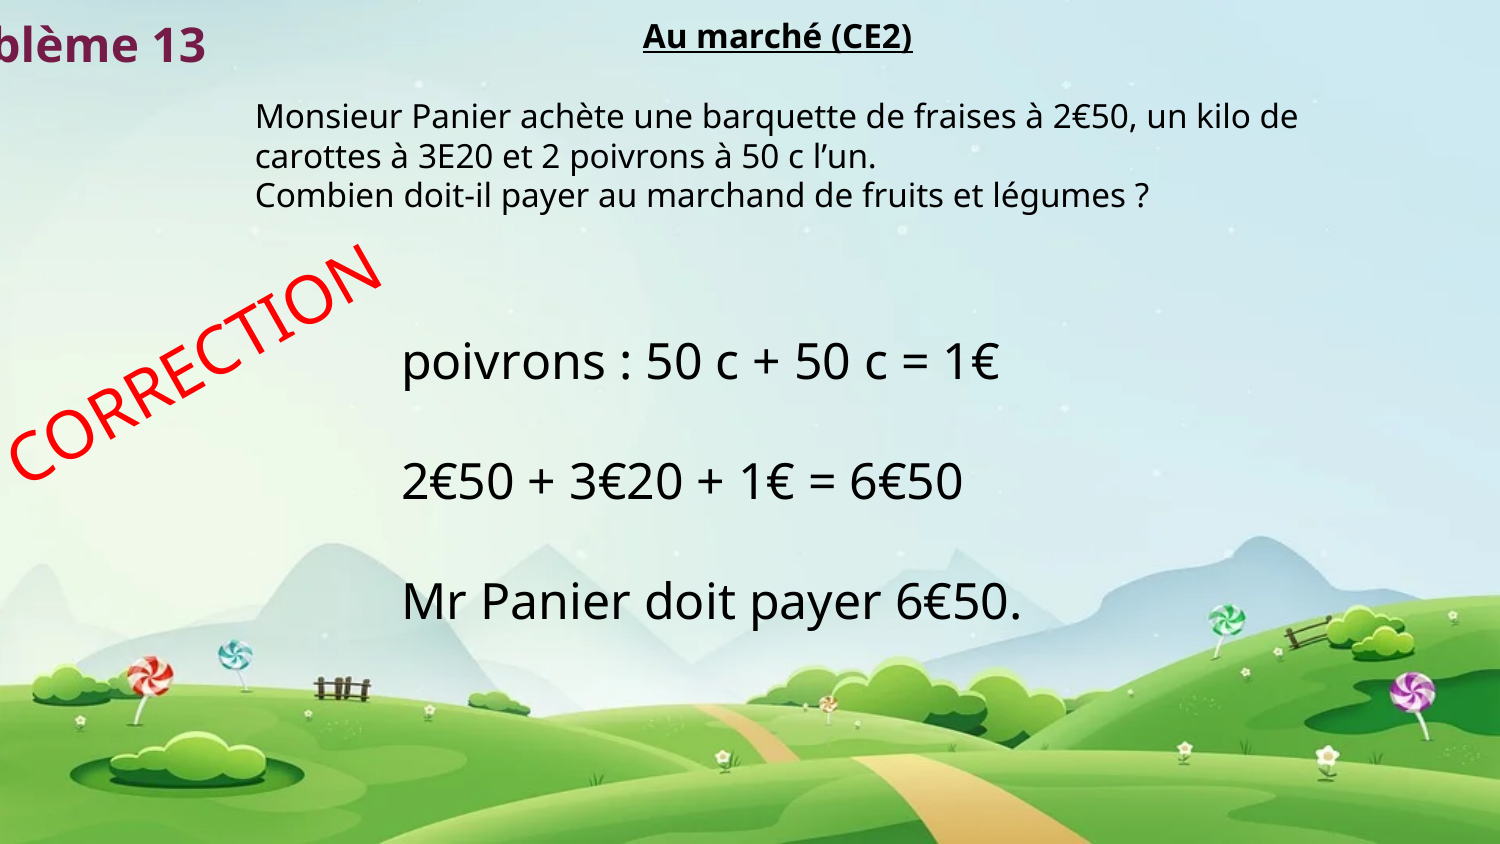

Problème 13
Au marché (CE2)
Monsieur Panier achète une barquette de fraises à 2€50, un kilo de carottes à 3E20 et 2 poivrons à 50 c l’un.
Combien doit-il payer au marchand de fruits et légumes ?
poivrons : 50 c + 50 c = 1€
2€50 + 3€20 + 1€ = 6€50
Mr Panier doit payer 6€50.
CORRECTION